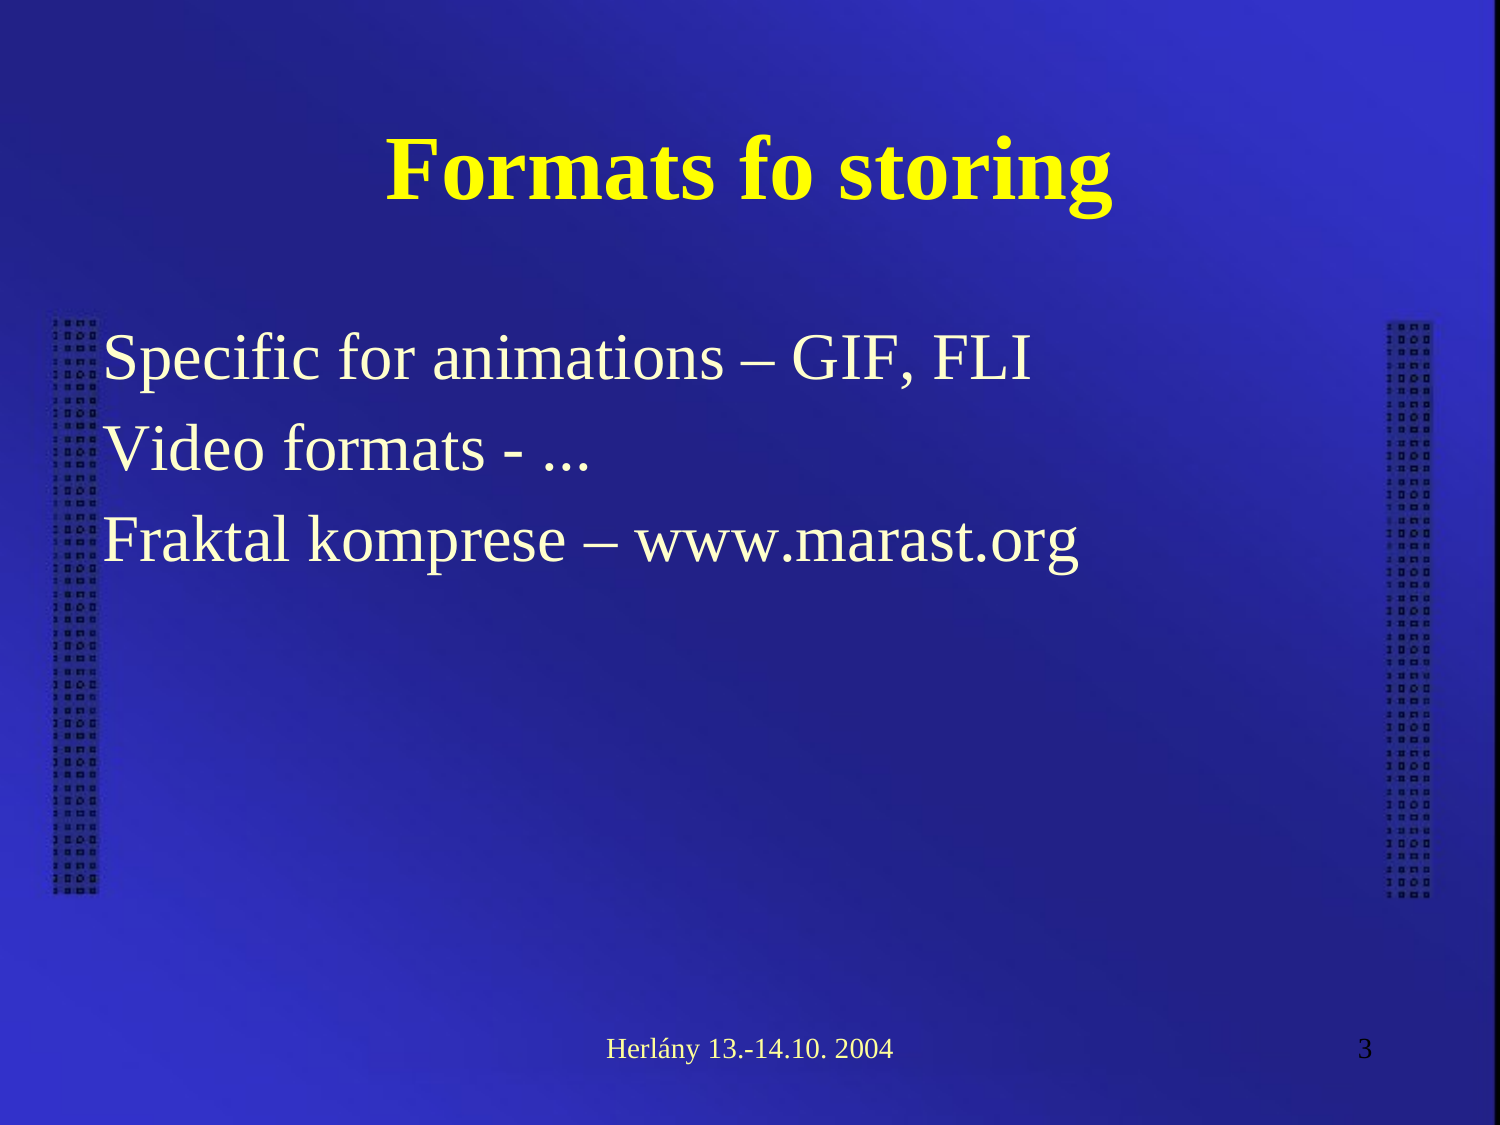

# Formats fo storing
Specific for animations – GIF, FLI
Video formats - ...
Fraktal komprese – www.marast.org
Herlány 13.-14.10. 2004